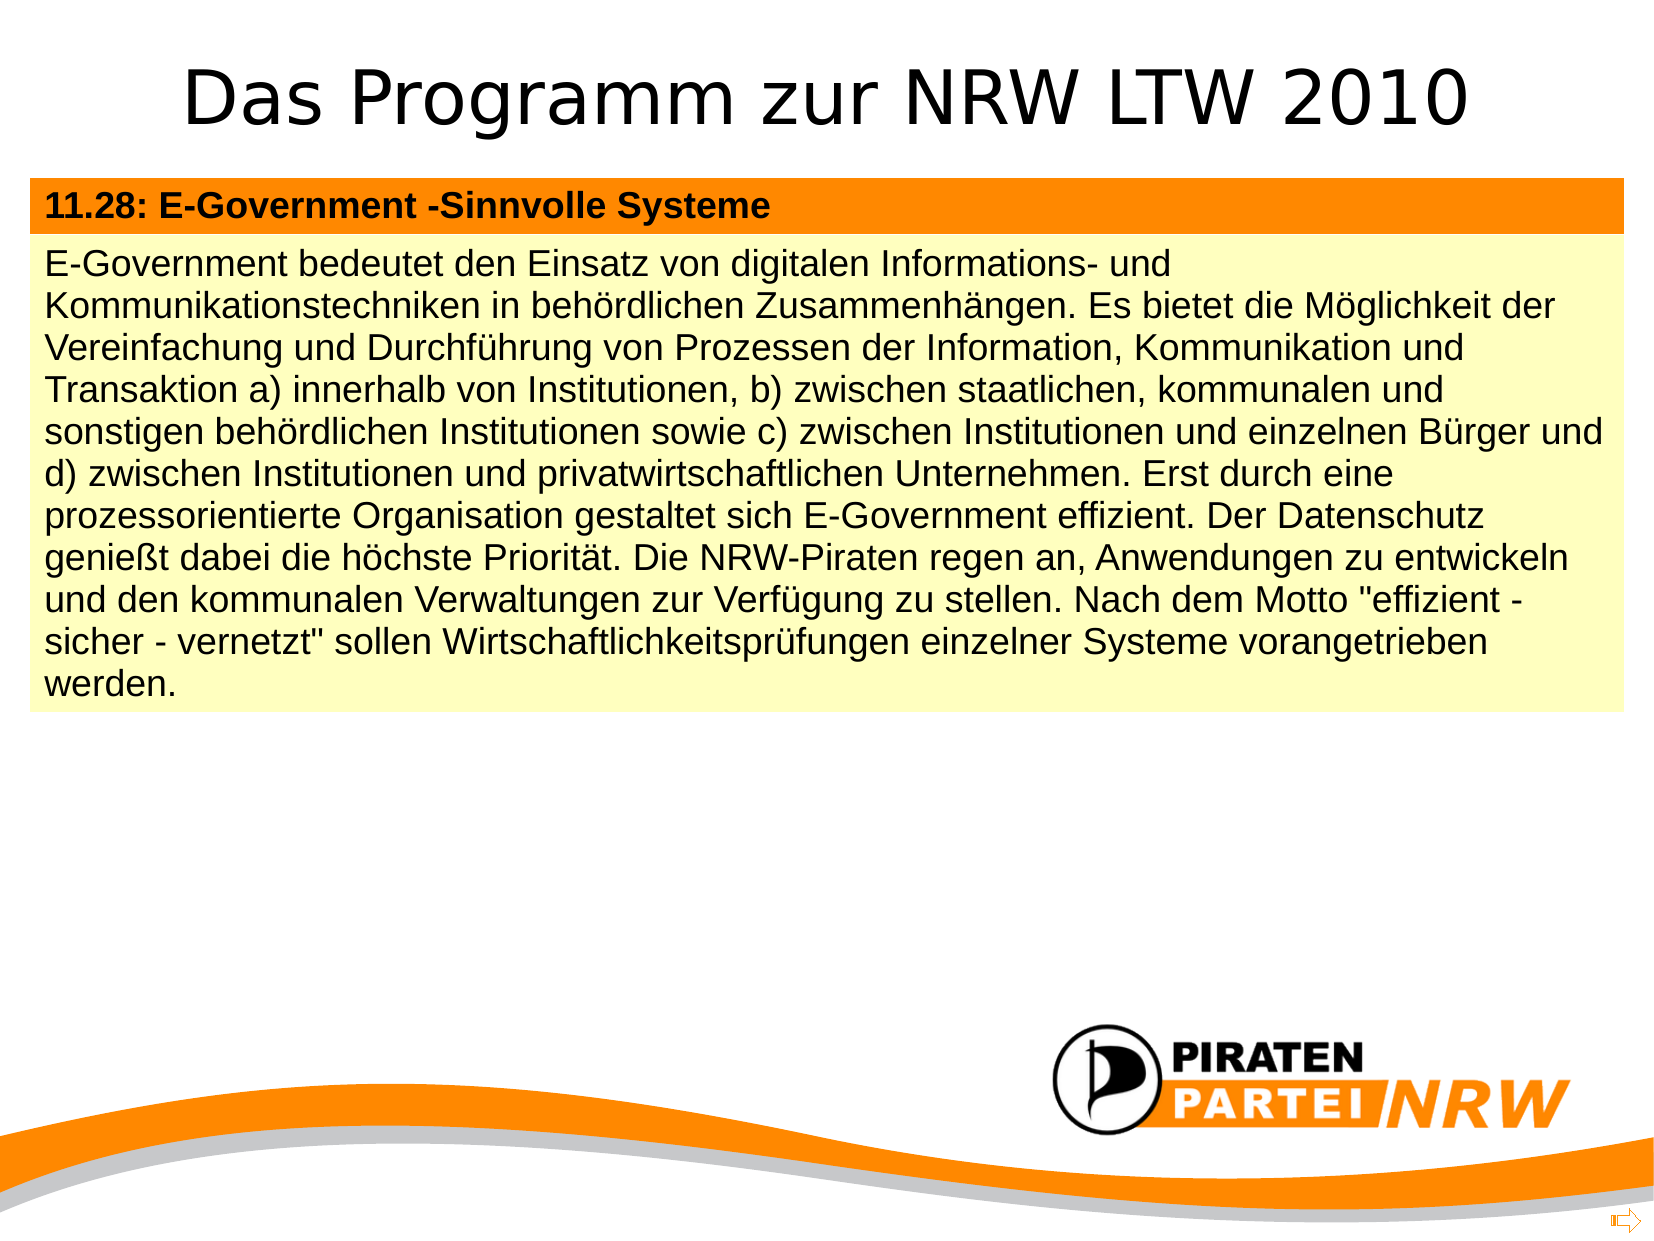

# Das Programm zur NRW LTW 2010
| 11.28: E-Government -Sinnvolle Systeme |
| --- |
| E-Government bedeutet den Einsatz von digitalen Informations- und Kommunikationstechniken in behördlichen Zusammenhängen. Es bietet die Möglichkeit der Vereinfachung und Durchführung von Prozessen der Information, Kommunikation und Transaktion a) innerhalb von Institutionen, b) zwischen staatlichen, kommunalen und sonstigen behördlichen Institutionen sowie c) zwischen Institutionen und einzelnen Bürger und d) zwischen Institutionen und privatwirtschaftlichen Unternehmen. Erst durch eine prozessorientierte Organisation gestaltet sich E-Government effizient. Der Datenschutz genießt dabei die höchste Priorität. Die NRW-Piraten regen an, Anwendungen zu entwickeln und den kommunalen Verwaltungen zur Verfügung zu stellen. Nach dem Motto "effizient - sicher - vernetzt" sollen Wirtschaftlichkeitsprüfungen einzelner Systeme vorangetrieben werden. |